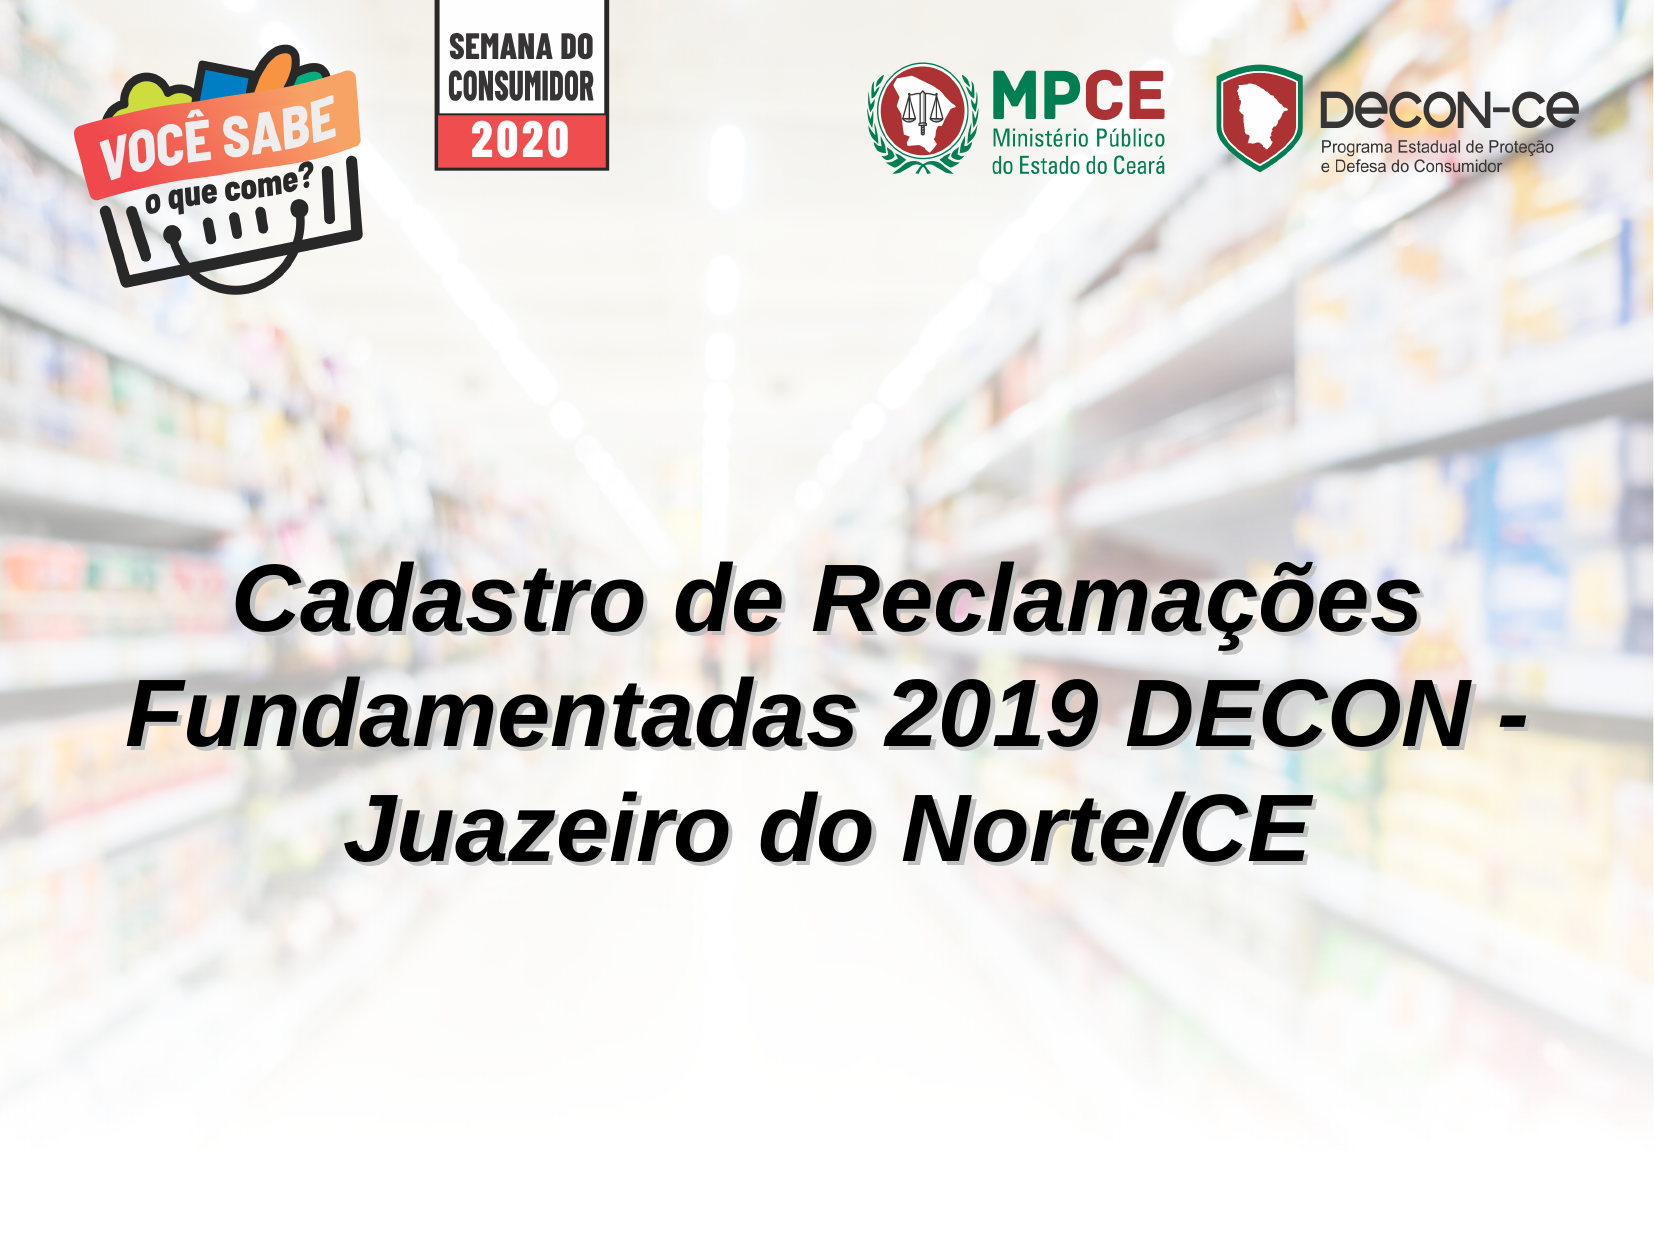

Cadastro de Reclamações Fundamentadas 2019 DECON - Juazeiro do Norte/CE